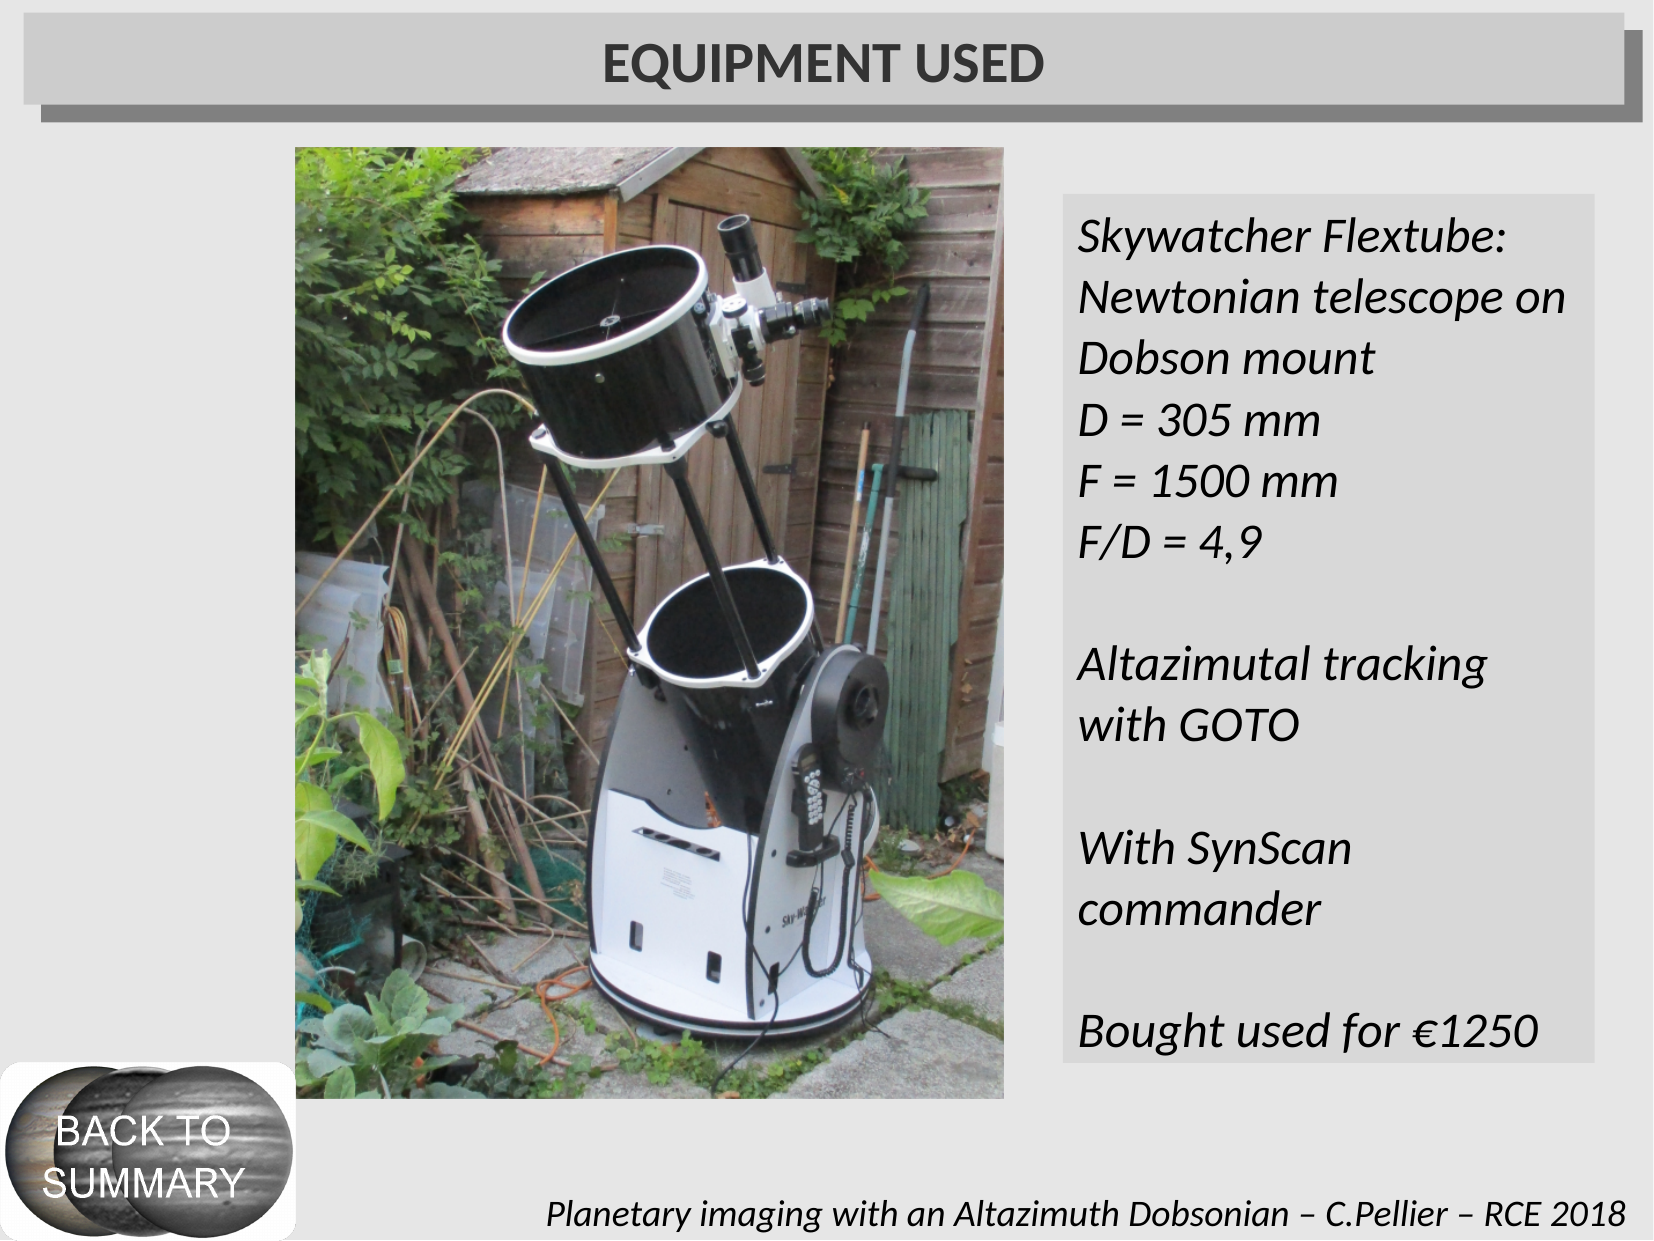

EQUIPMENT USED
Skywatcher Flextube:
Newtonian telescope on Dobson mount
D = 305 mm
F = 1500 mm
F/D = 4,9
Altazimutal tracking with GOTO
With SynScan commander
Bought used for €1250
Planetary imaging with an Altazimuth Dobsonian – C.Pellier – RCE 2018